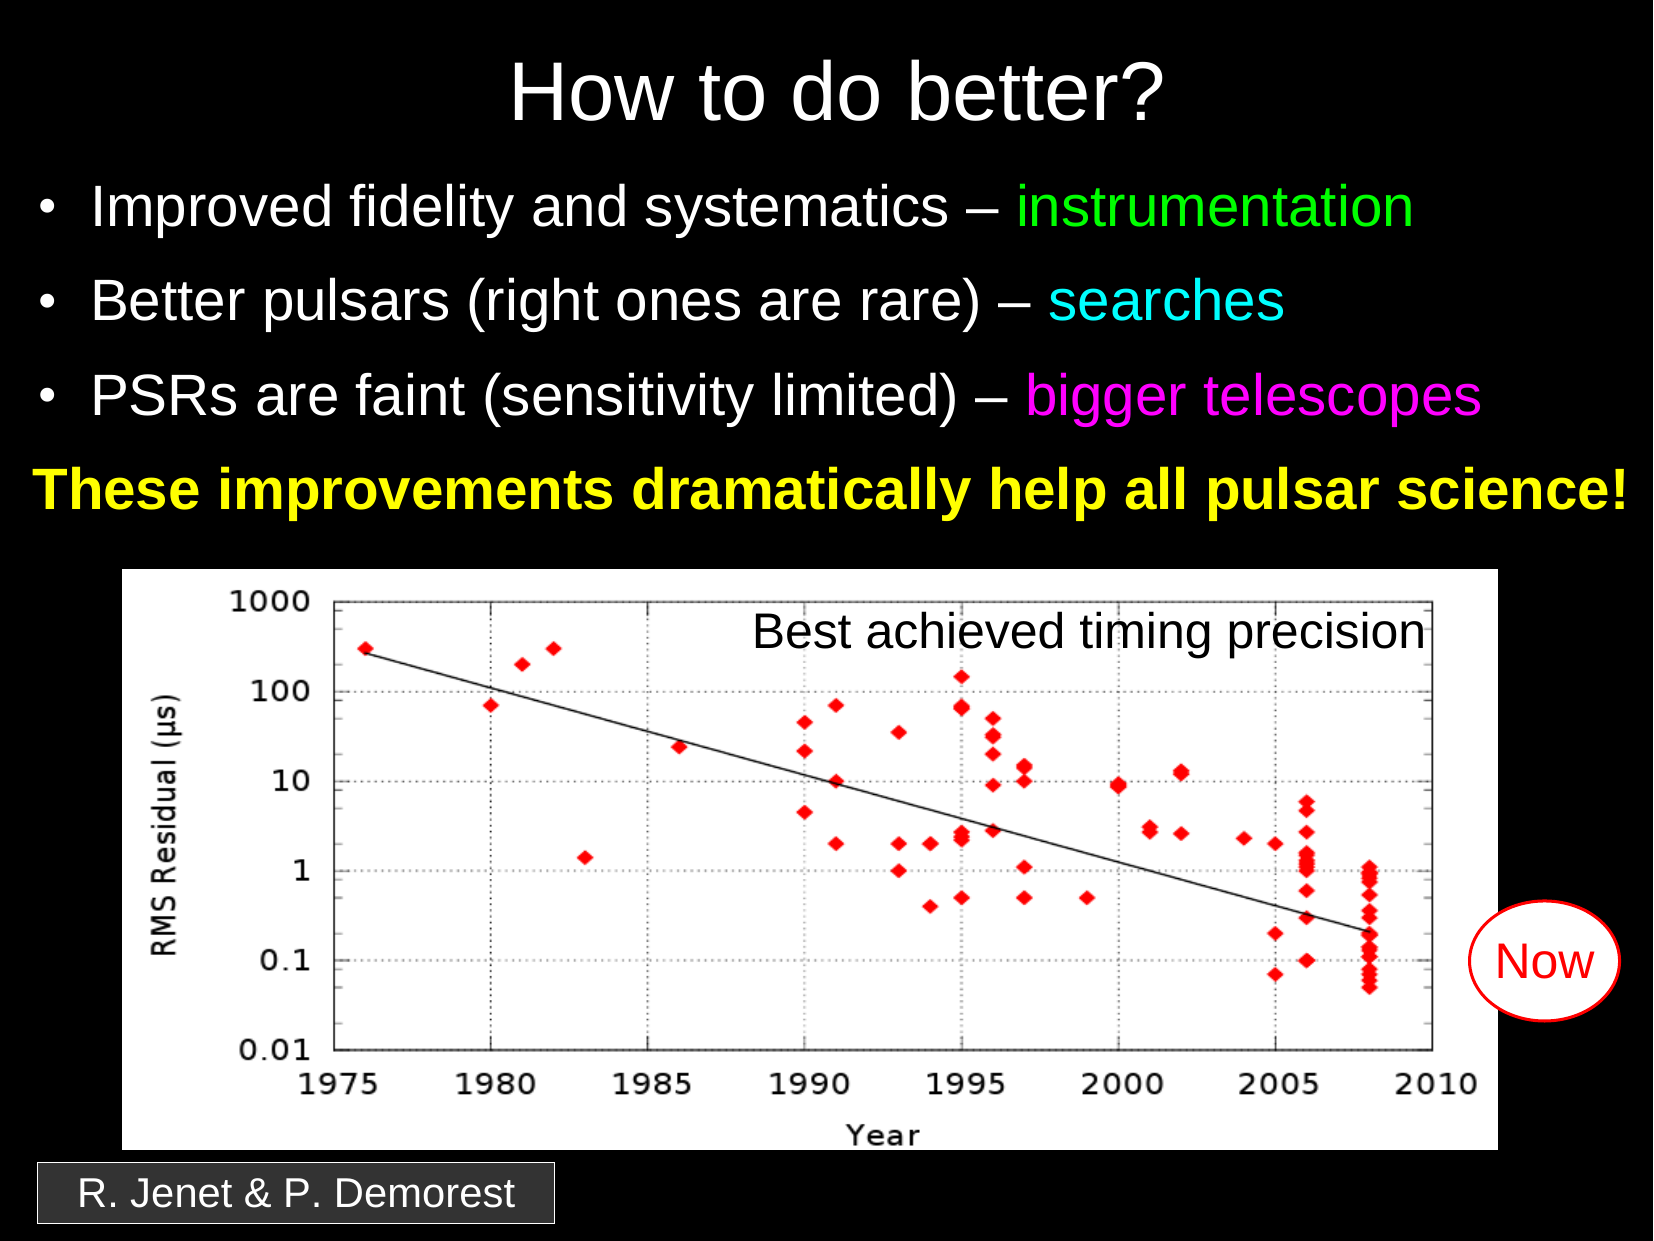

# How to do better?
Improved fidelity and systematics – instrumentation
Better pulsars (right ones are rare) – searches
PSRs are faint (sensitivity limited) – bigger telescopes
These improvements dramatically help all pulsar science!
Best achieved timing precision
Now
R. Jenet & P. Demorest